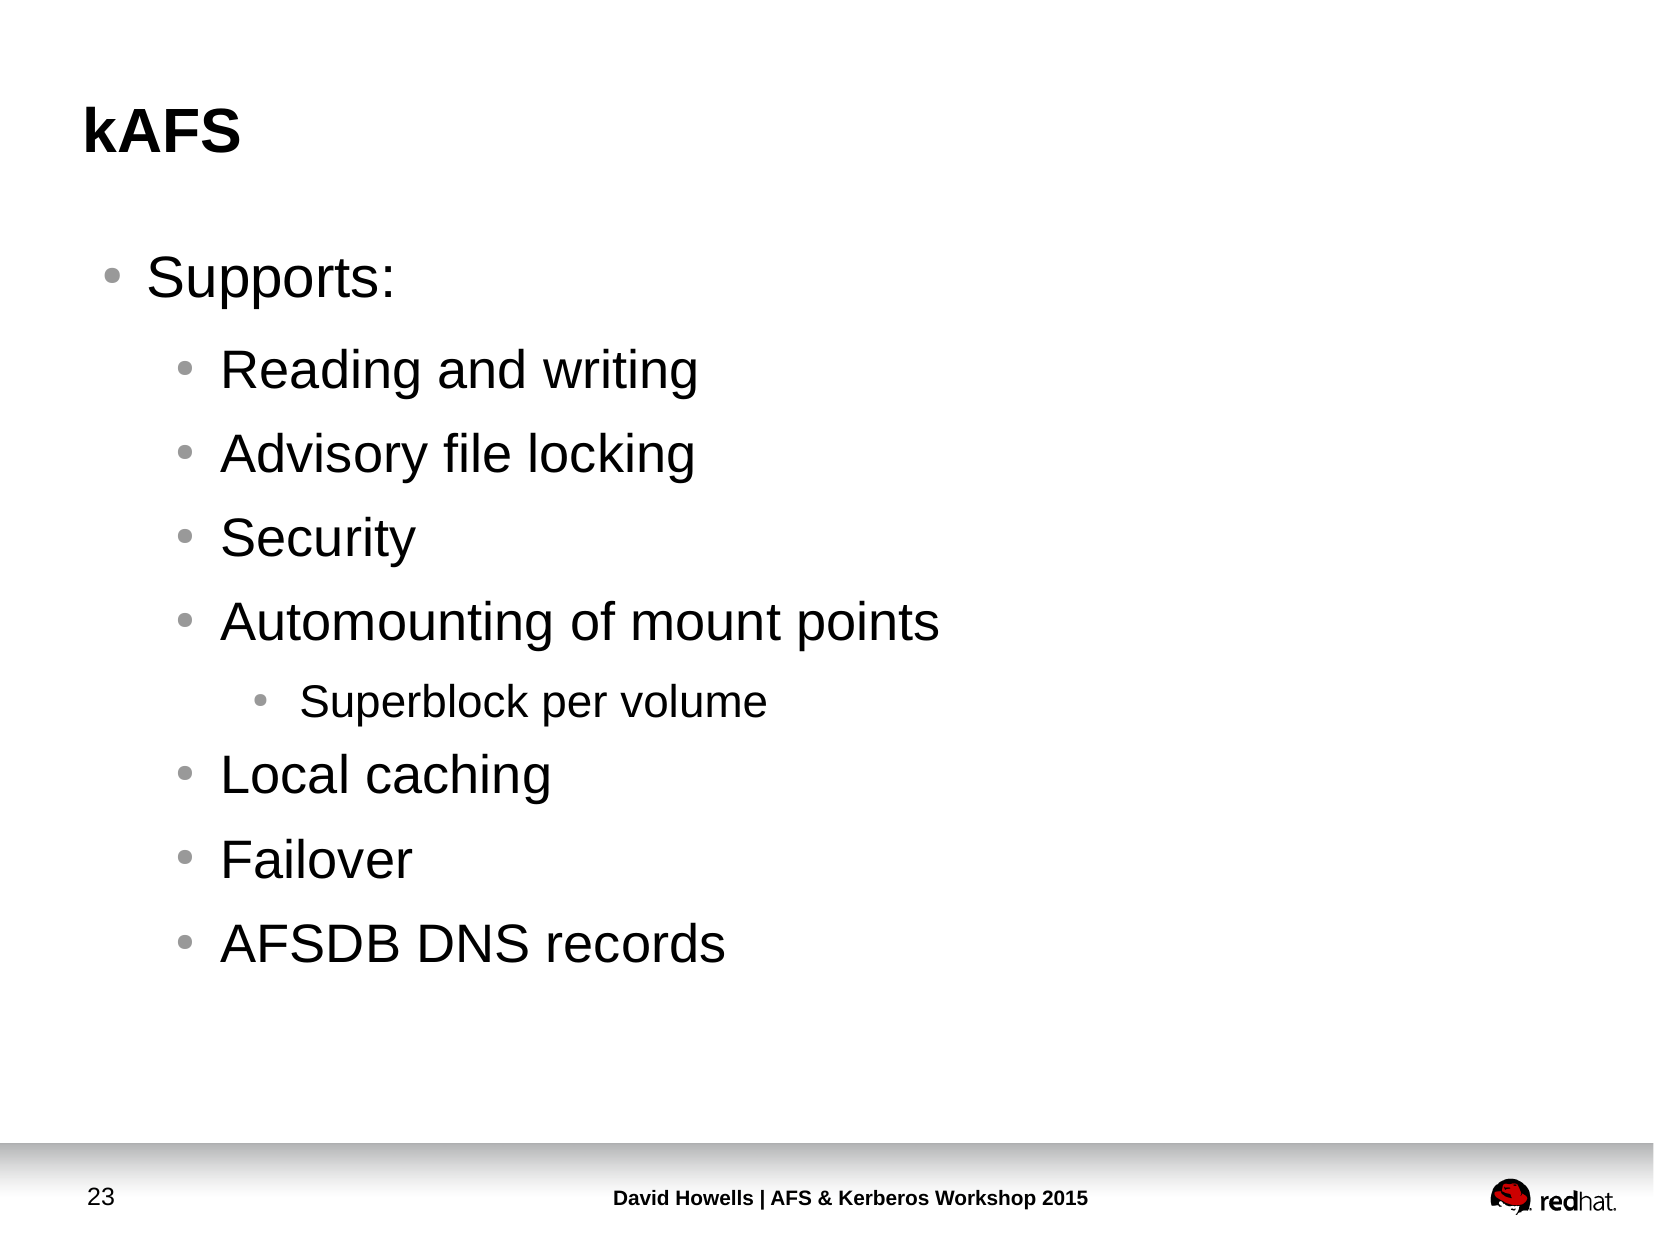

# kAFS
Supports:
Reading and writing
Advisory file locking
Security
Automounting of mount points
Superblock per volume
Local caching
Failover
AFSDB DNS records